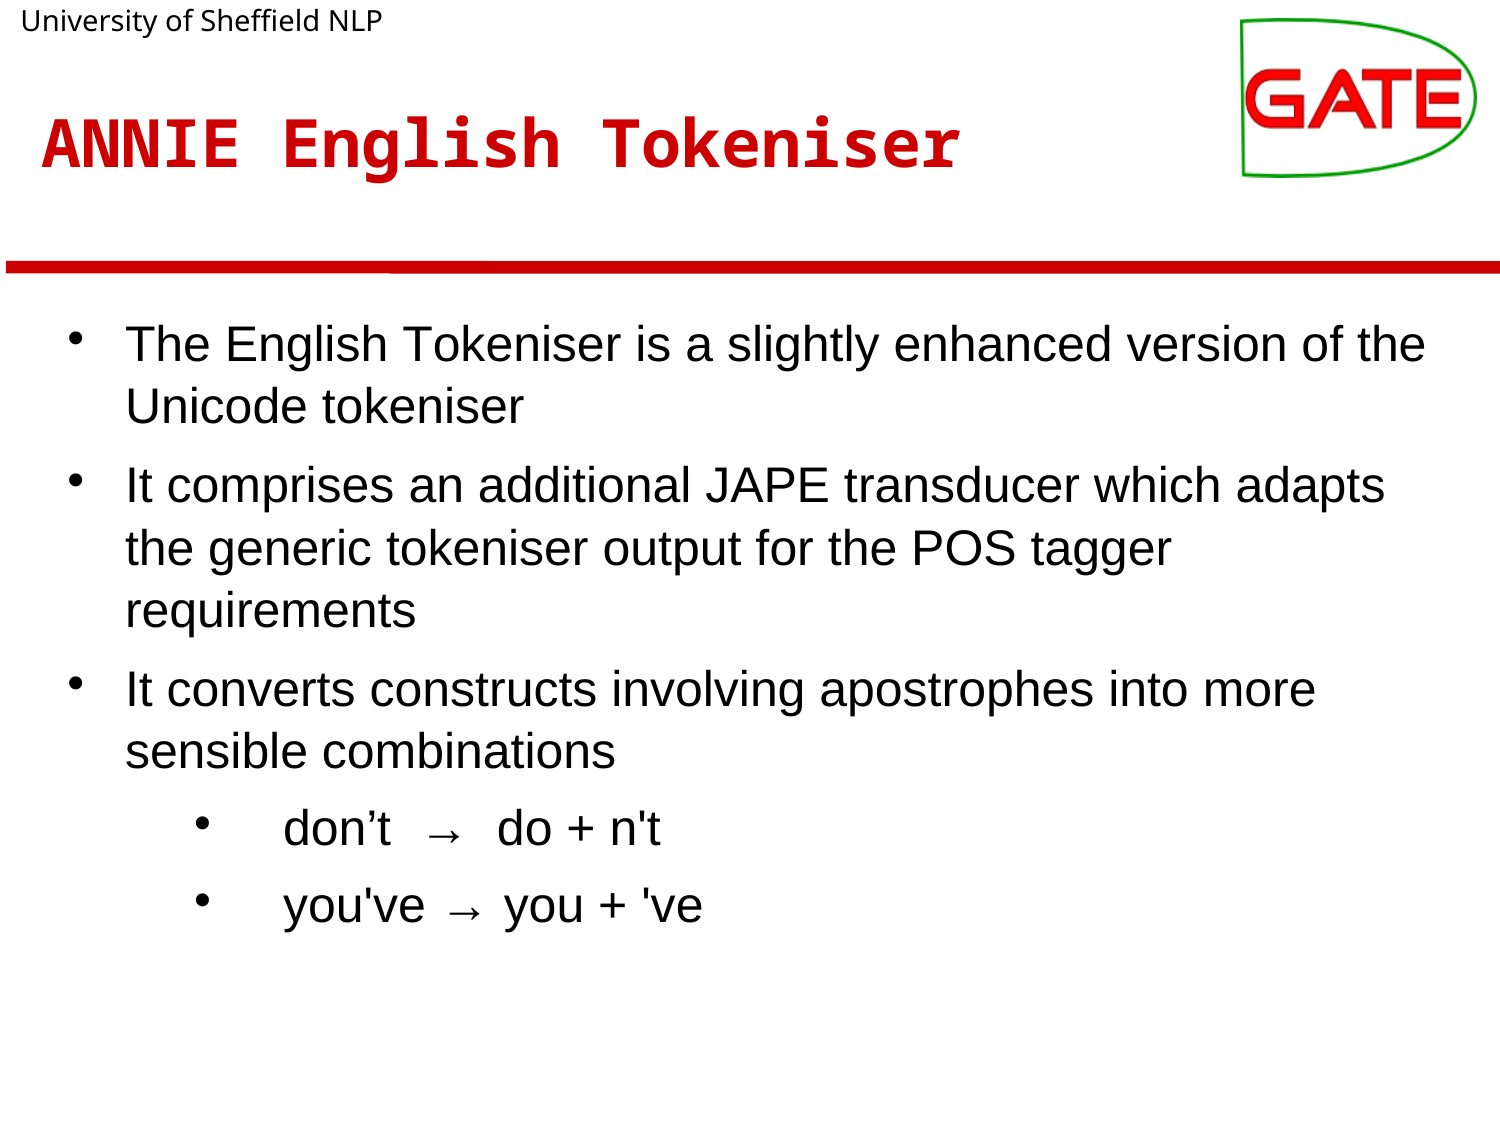

ANNIE English Tokeniser
The English Tokeniser is a slightly enhanced version of the Unicode tokeniser
It comprises an additional JAPE transducer which adapts the generic tokeniser output for the POS tagger requirements
It converts constructs involving apostrophes into more sensible combinations
don’t → do + n't
you've → you + 've